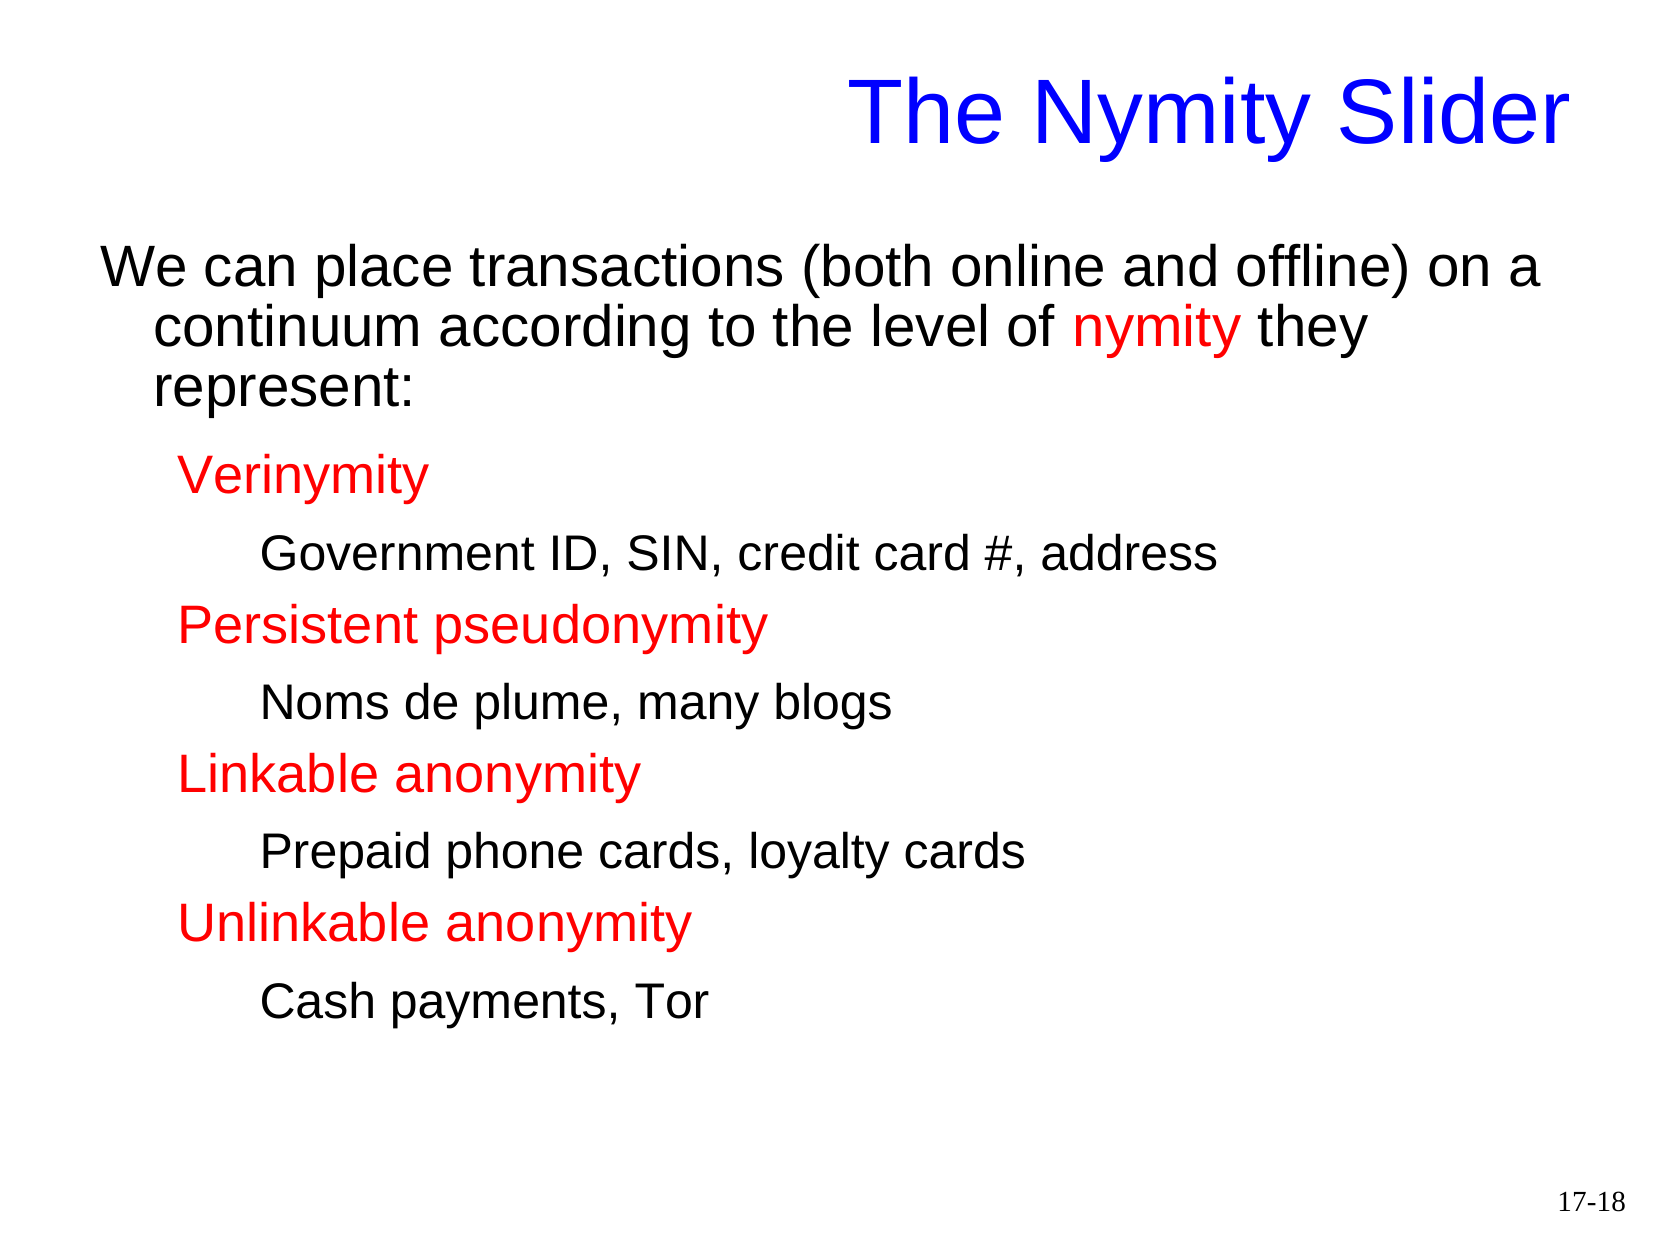

# The Nymity Slider
We can place transactions (both online and offline) on a continuum according to the level of nymity they represent:
Verinymity
Government ID, SIN, credit card #, address
Persistent pseudonymity
Noms de plume, many blogs
Linkable anonymity
Prepaid phone cards, loyalty cards
Unlinkable anonymity
Cash payments, Tor